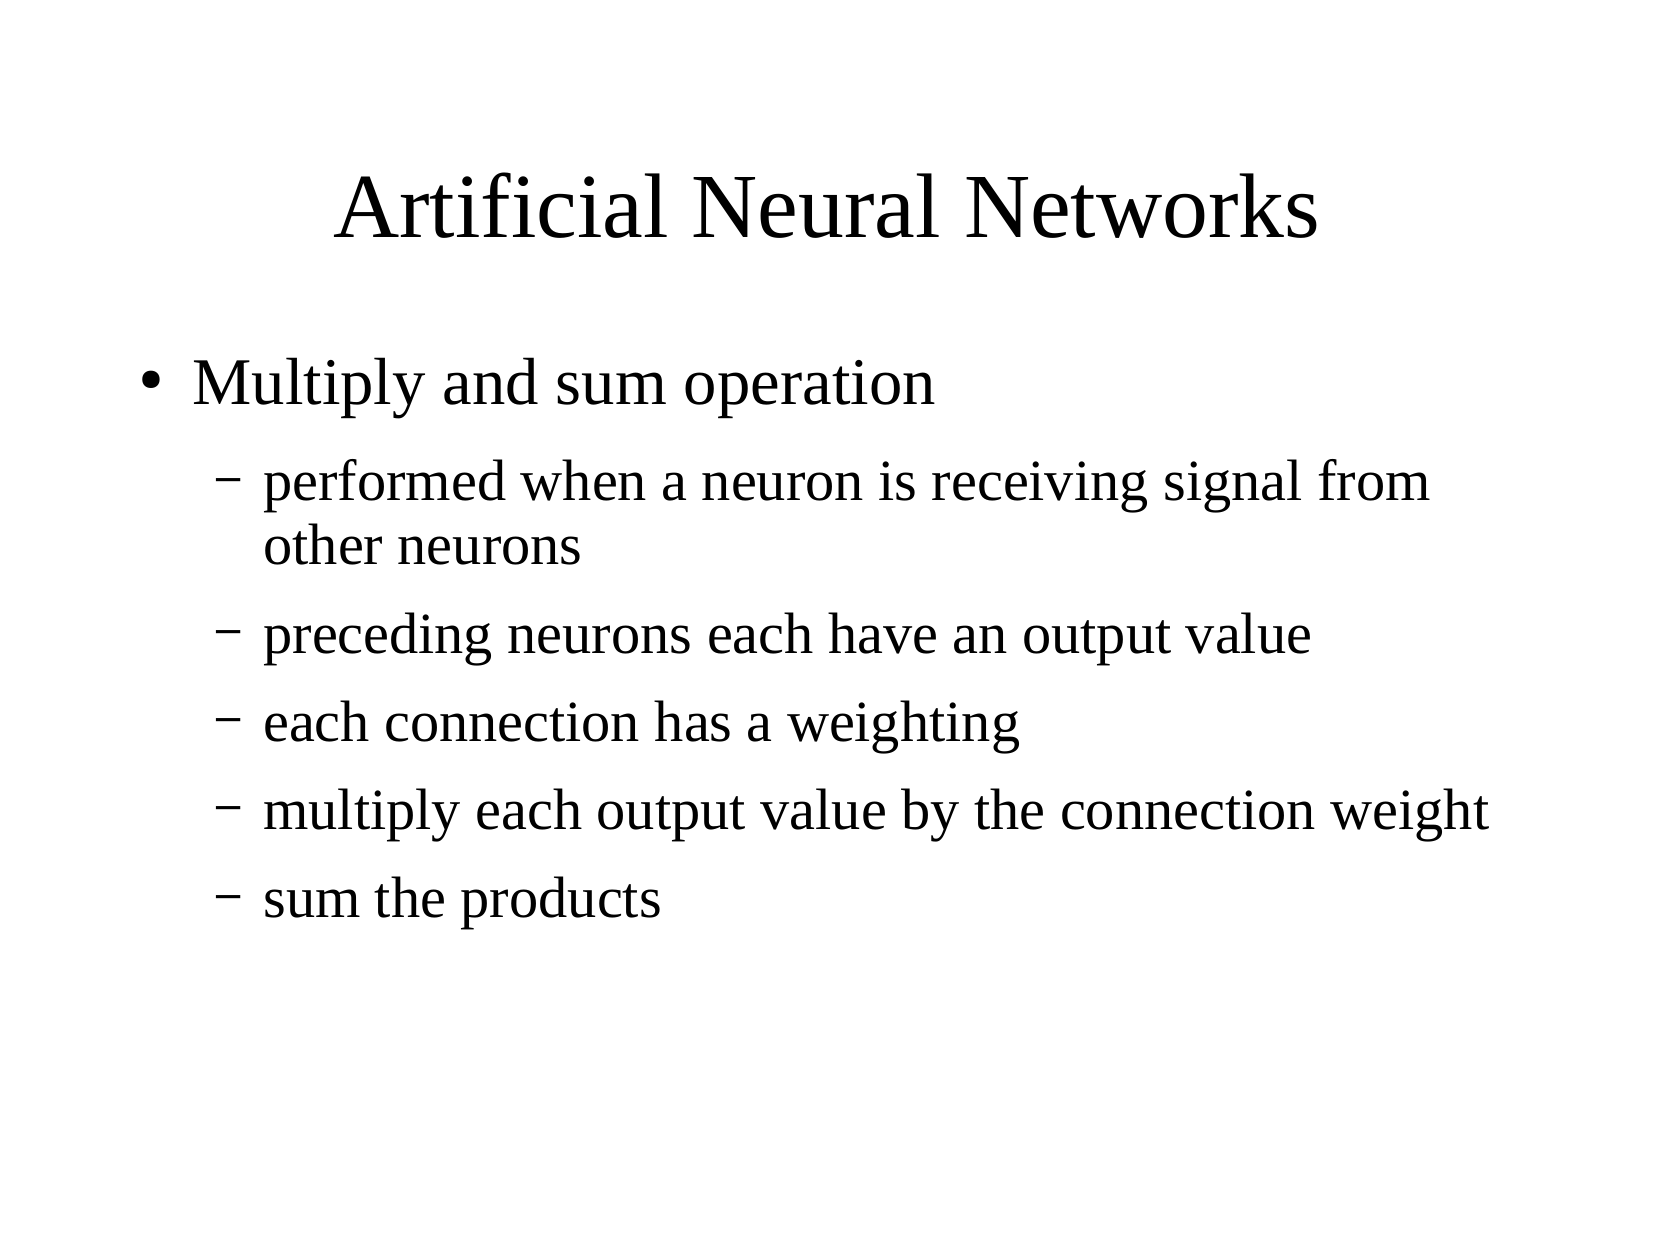

# Artificial Neural Networks
Multiply and sum operation
performed when a neuron is receiving signal from other neurons
preceding neurons each have an output value
each connection has a weighting
multiply each output value by the connection weight
sum the products